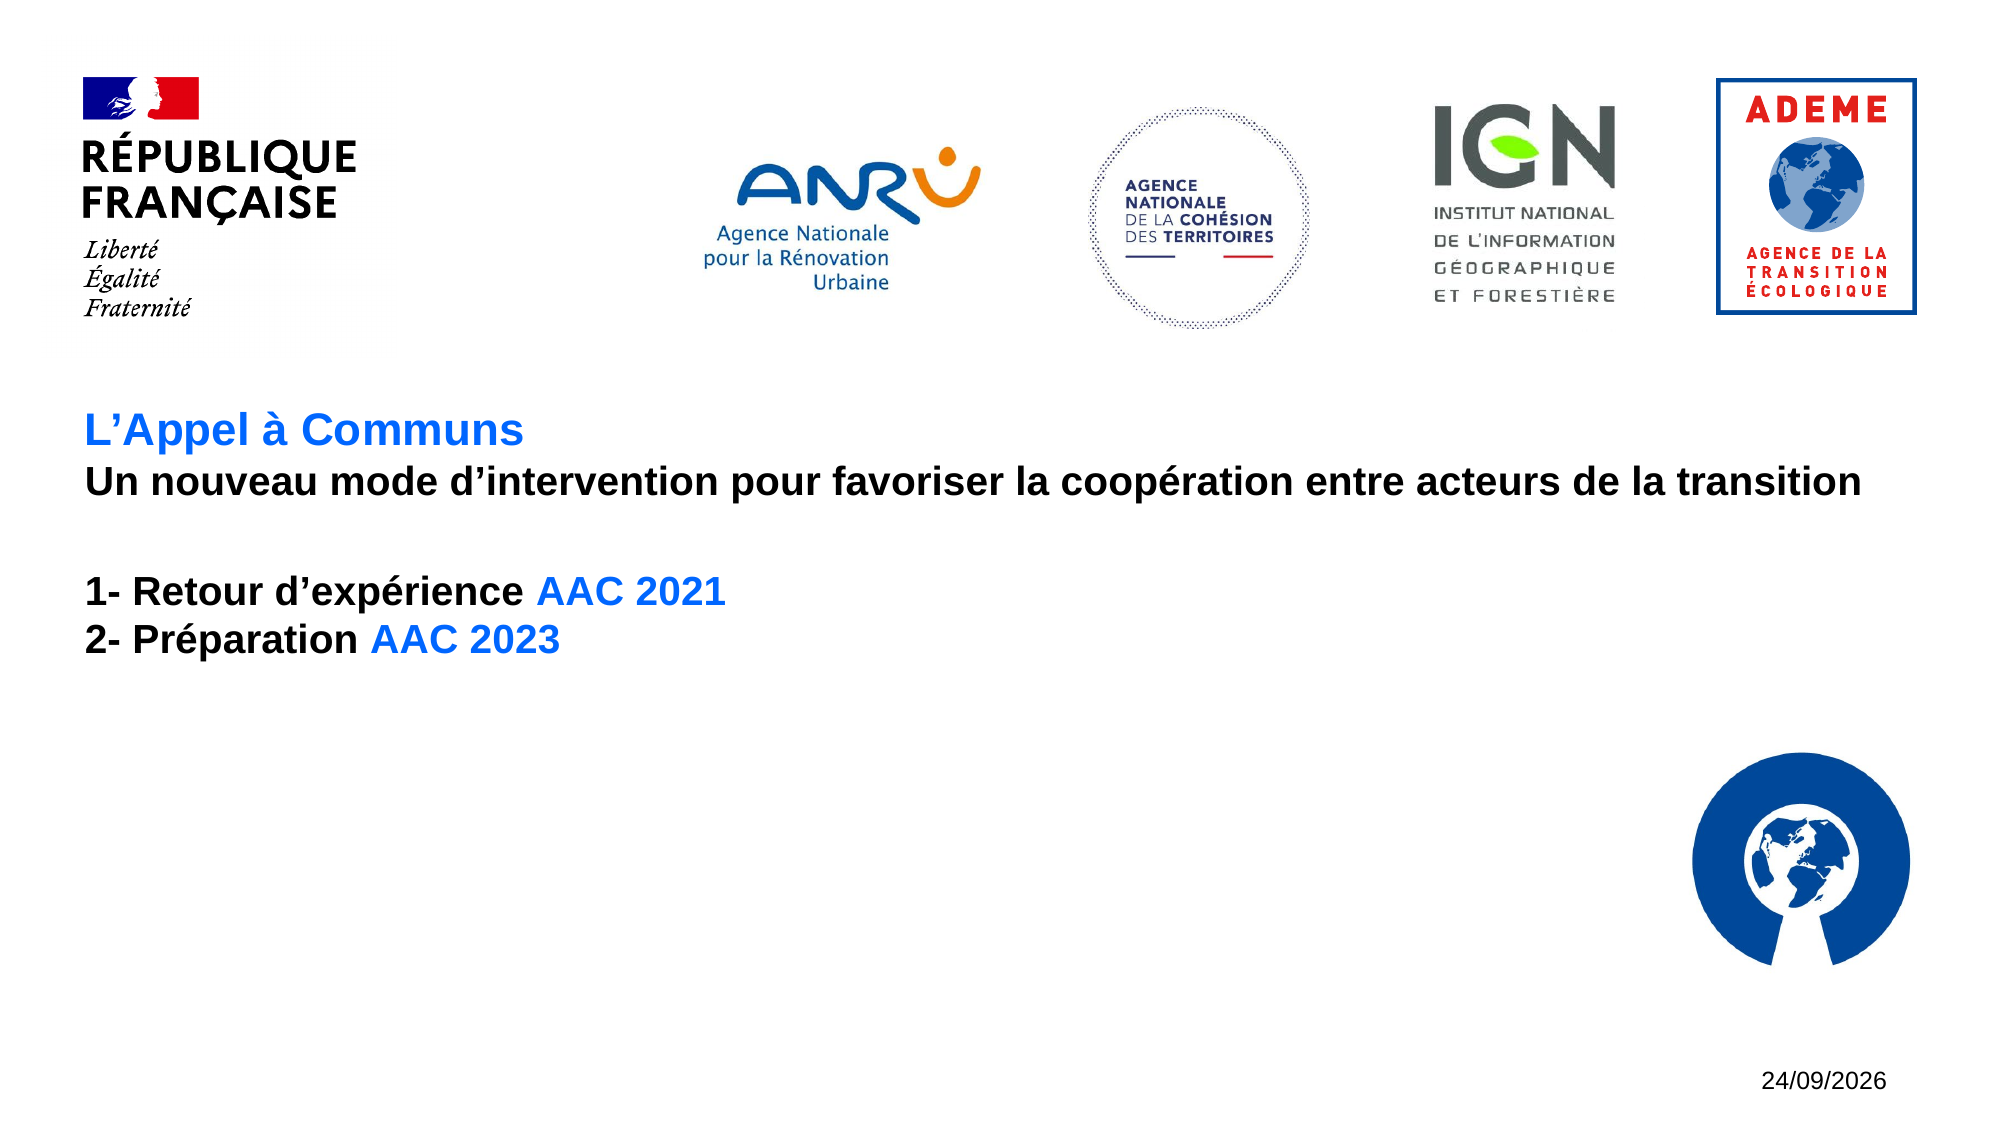

# L’Appel à Communs Un nouveau mode d’intervention pour favoriser la coopération entre acteurs de la transition 1- Retour d’expérience AAC 2021 2- Préparation AAC 2023